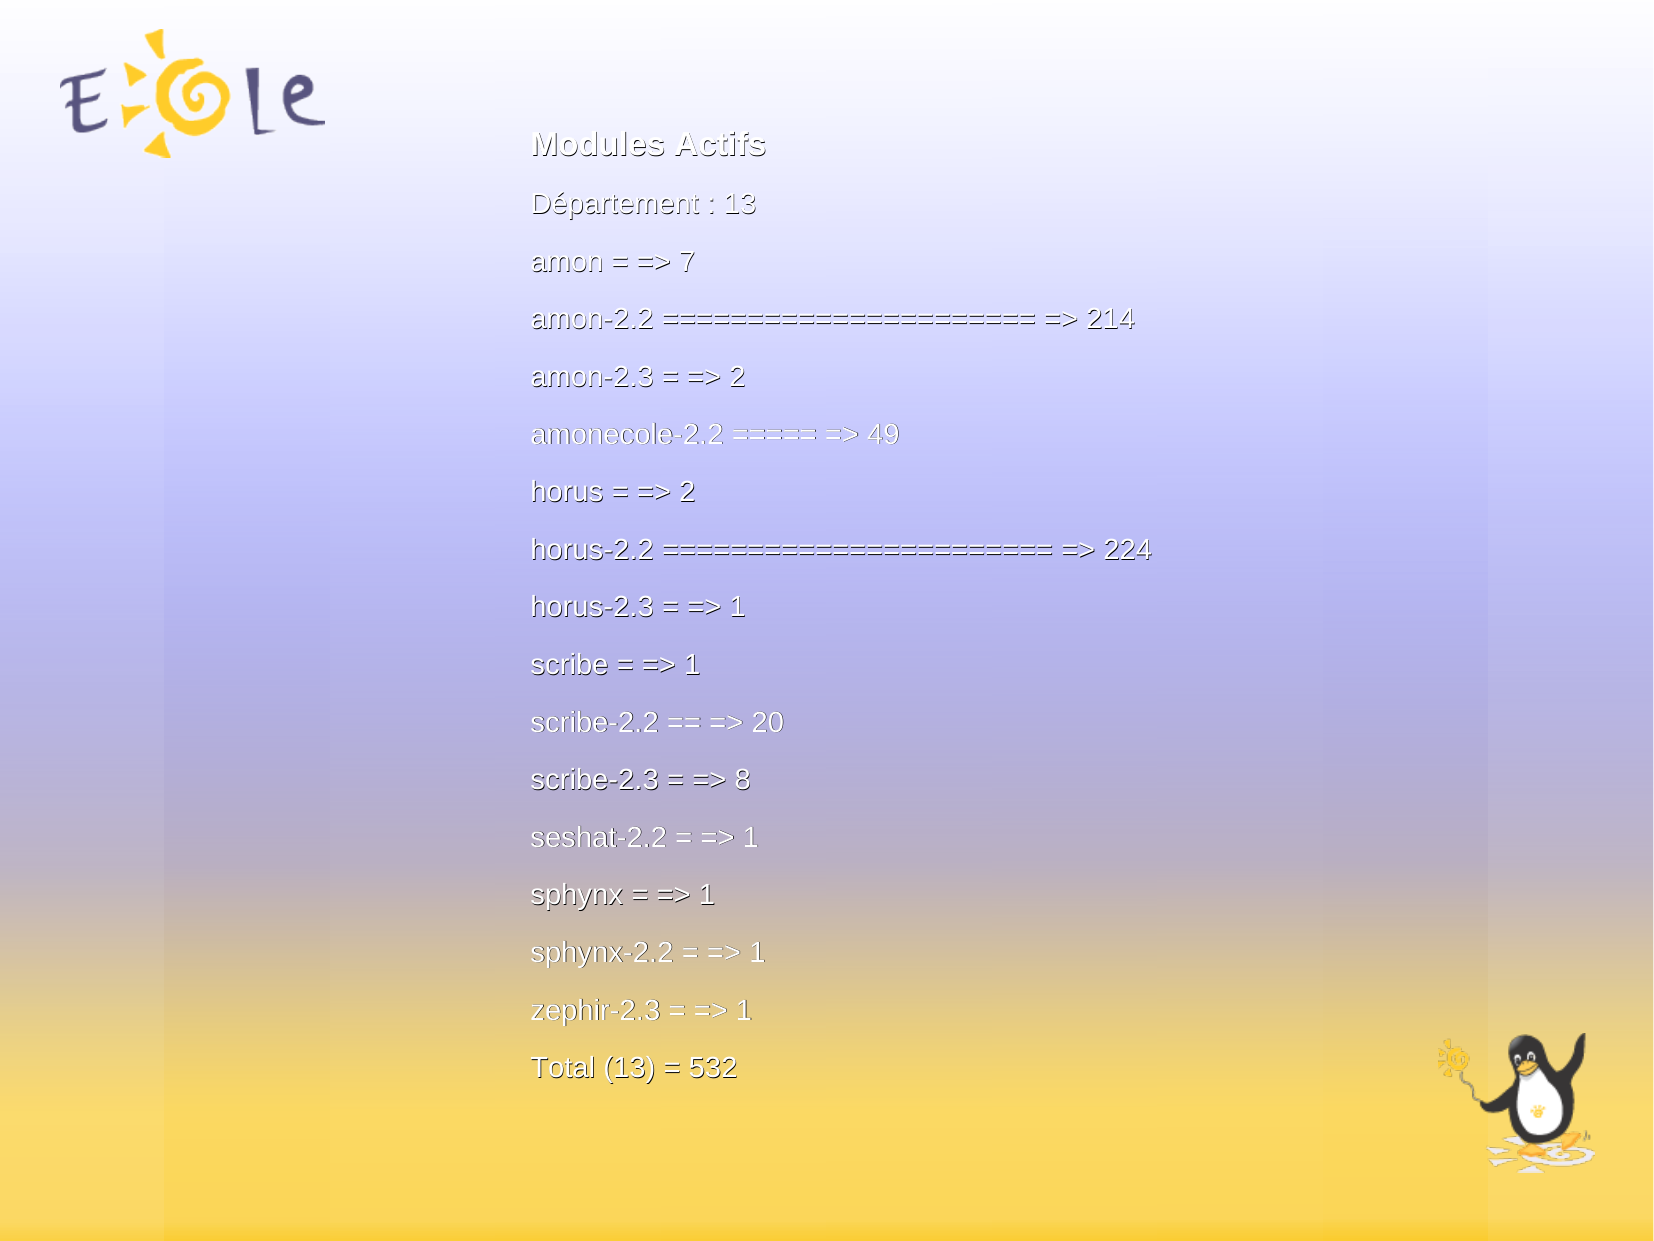

Modules Actifs
Département : 13
amon = => 7
amon-2.2 ====================== => 214
amon-2.3 = => 2
amonecole-2.2 ===== => 49
horus = => 2
horus-2.2 ======================= => 224
horus-2.3 = => 1
scribe = => 1
scribe-2.2 == => 20
scribe-2.3 = => 8
seshat-2.2 = => 1
sphynx = => 1
sphynx-2.2 = => 1
zephir-2.3 = => 1
Total (13) = 532